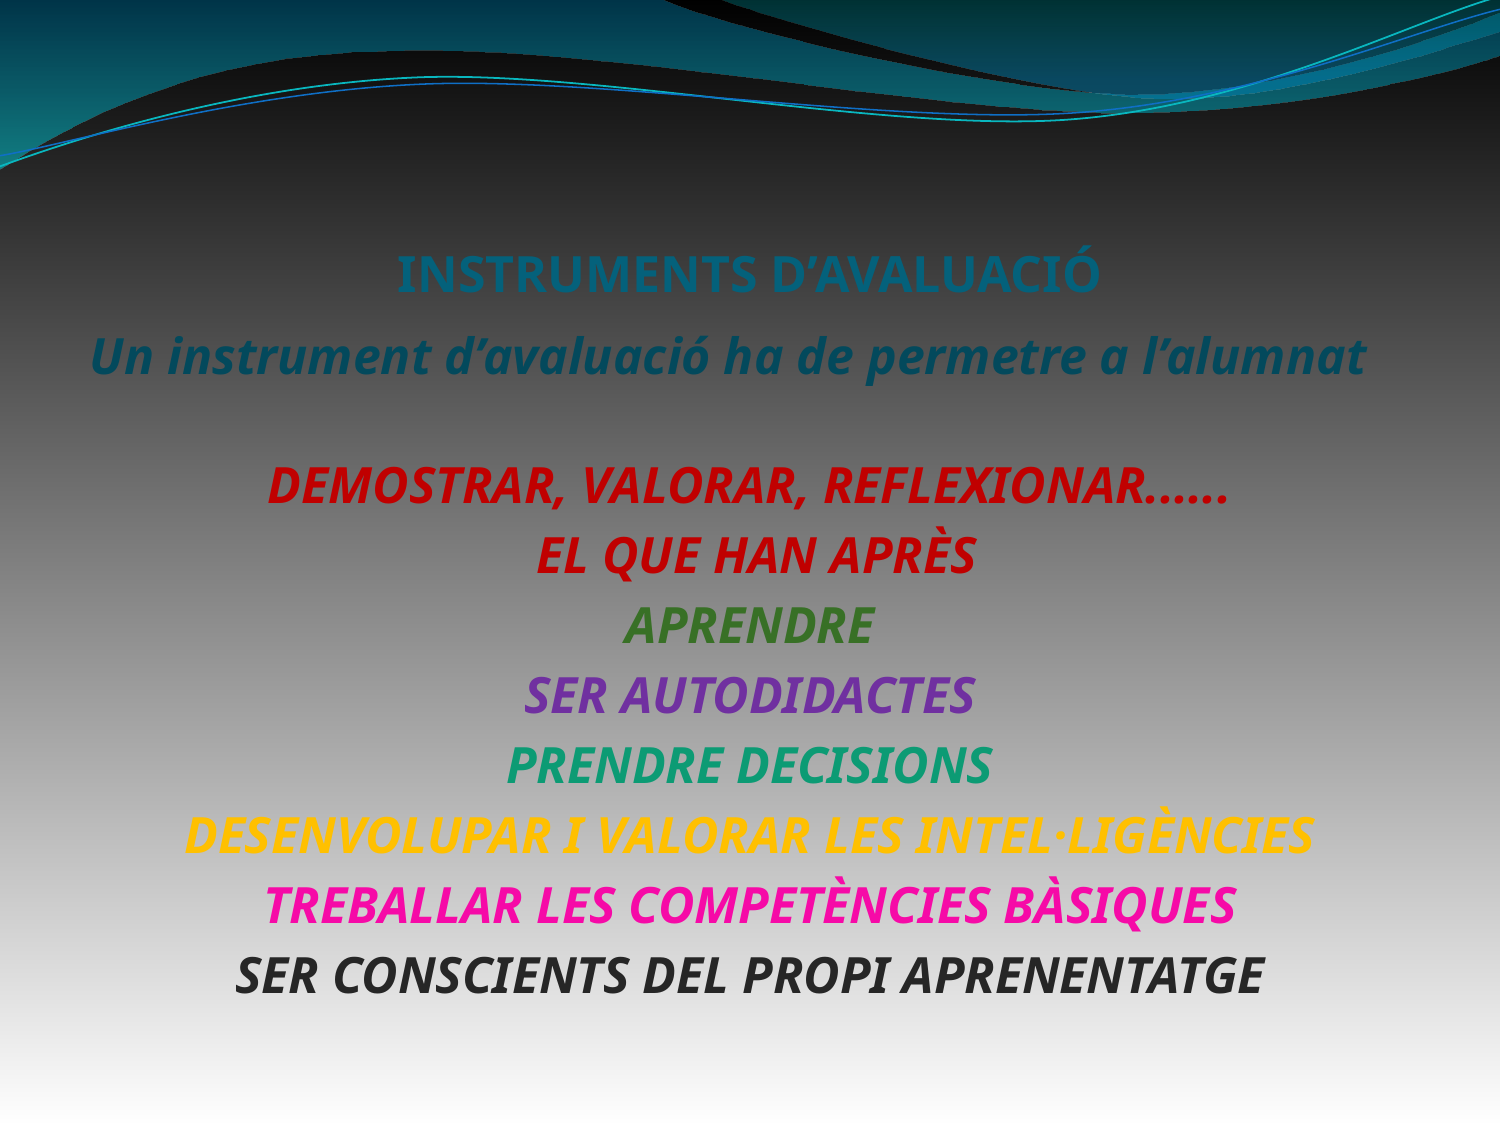

# INSTRUMENTS D’AVALUACIÓ
Un instrument d’avaluació ha de permetre a l’alumnat
DEMOSTRAR, VALORAR, REFLEXIONAR......
 EL QUE HAN APRÈS
APRENDRE
SER AUTODIDACTES
PRENDRE DECISIONS
DESENVOLUPAR I VALORAR LES INTEL·LIGÈNCIES
TREBALLAR LES COMPETÈNCIES BÀSIQUES
SER CONSCIENTS DEL PROPI APRENENTATGE